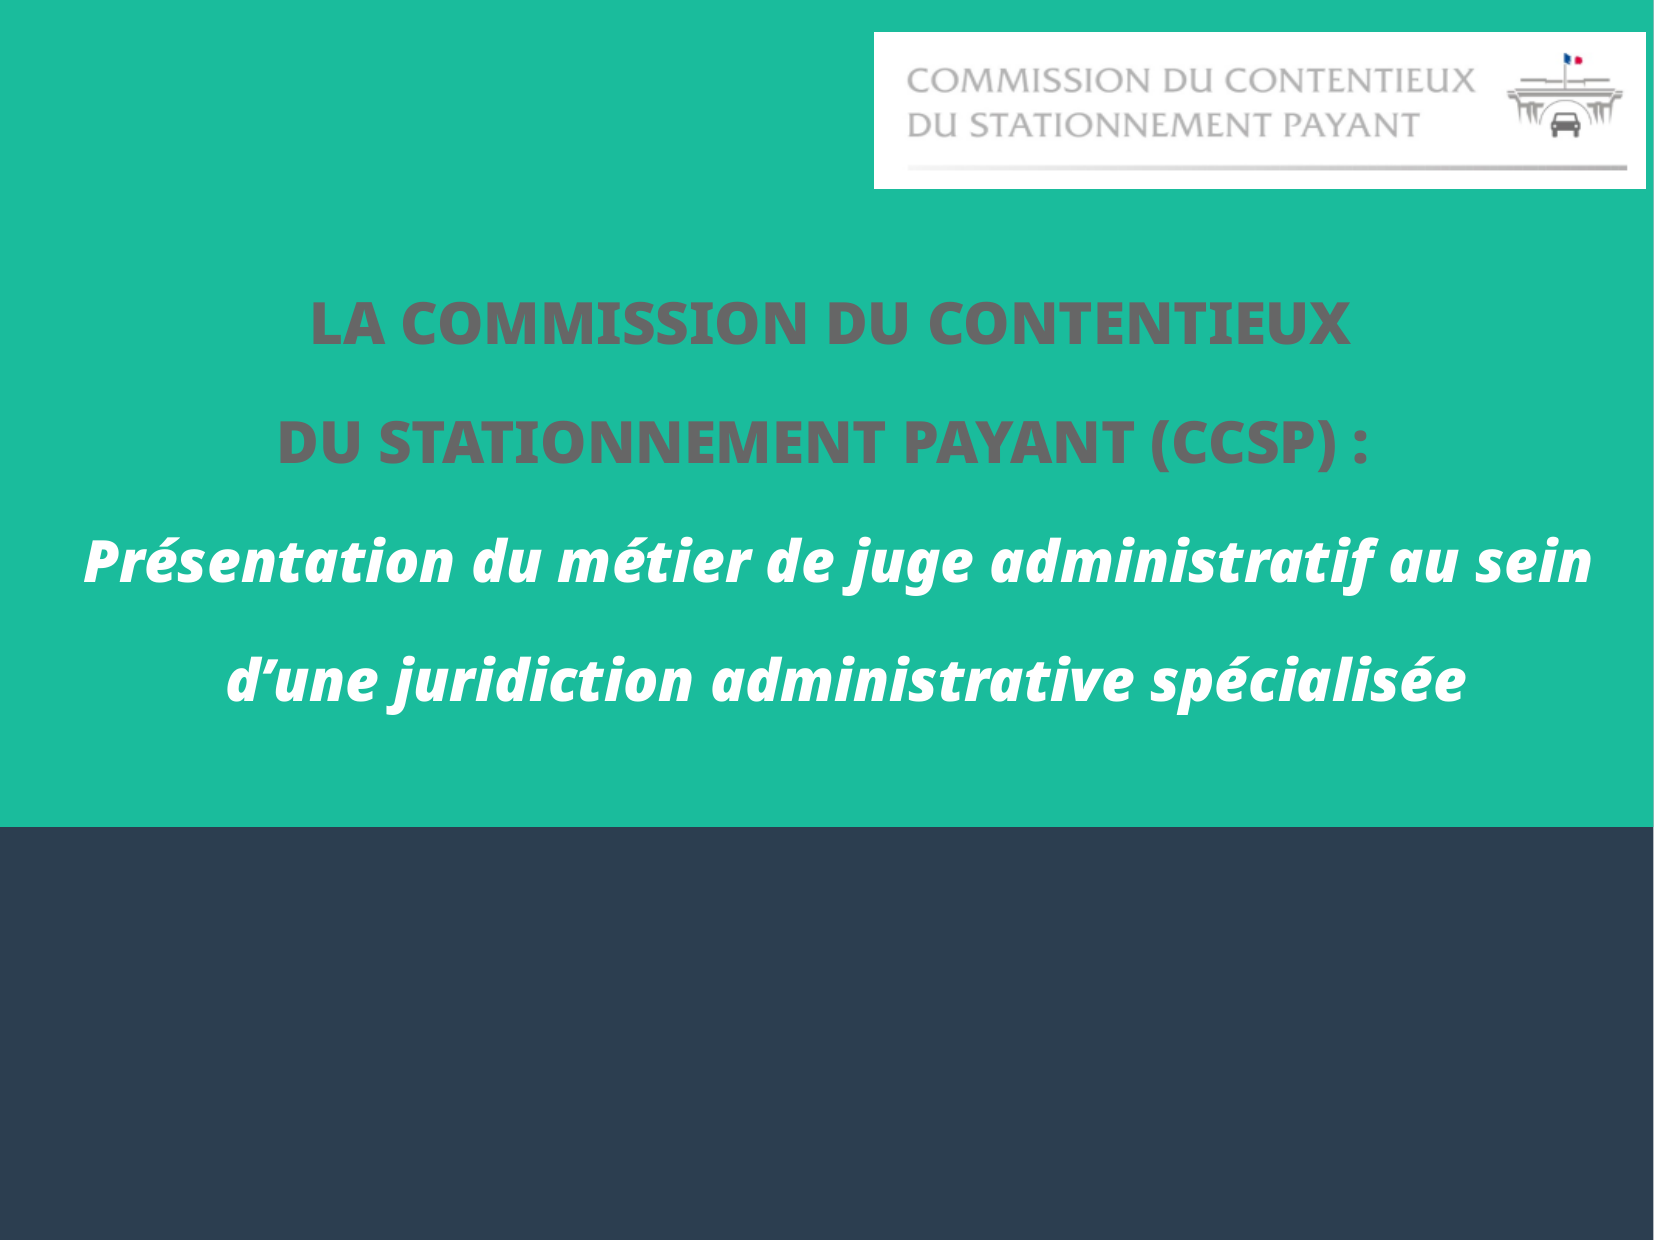

# La commission du contentieux du stationnement payant (CCSP) : Présentation du métier de juge administratif au sein d’une juridiction administrative spécialisée